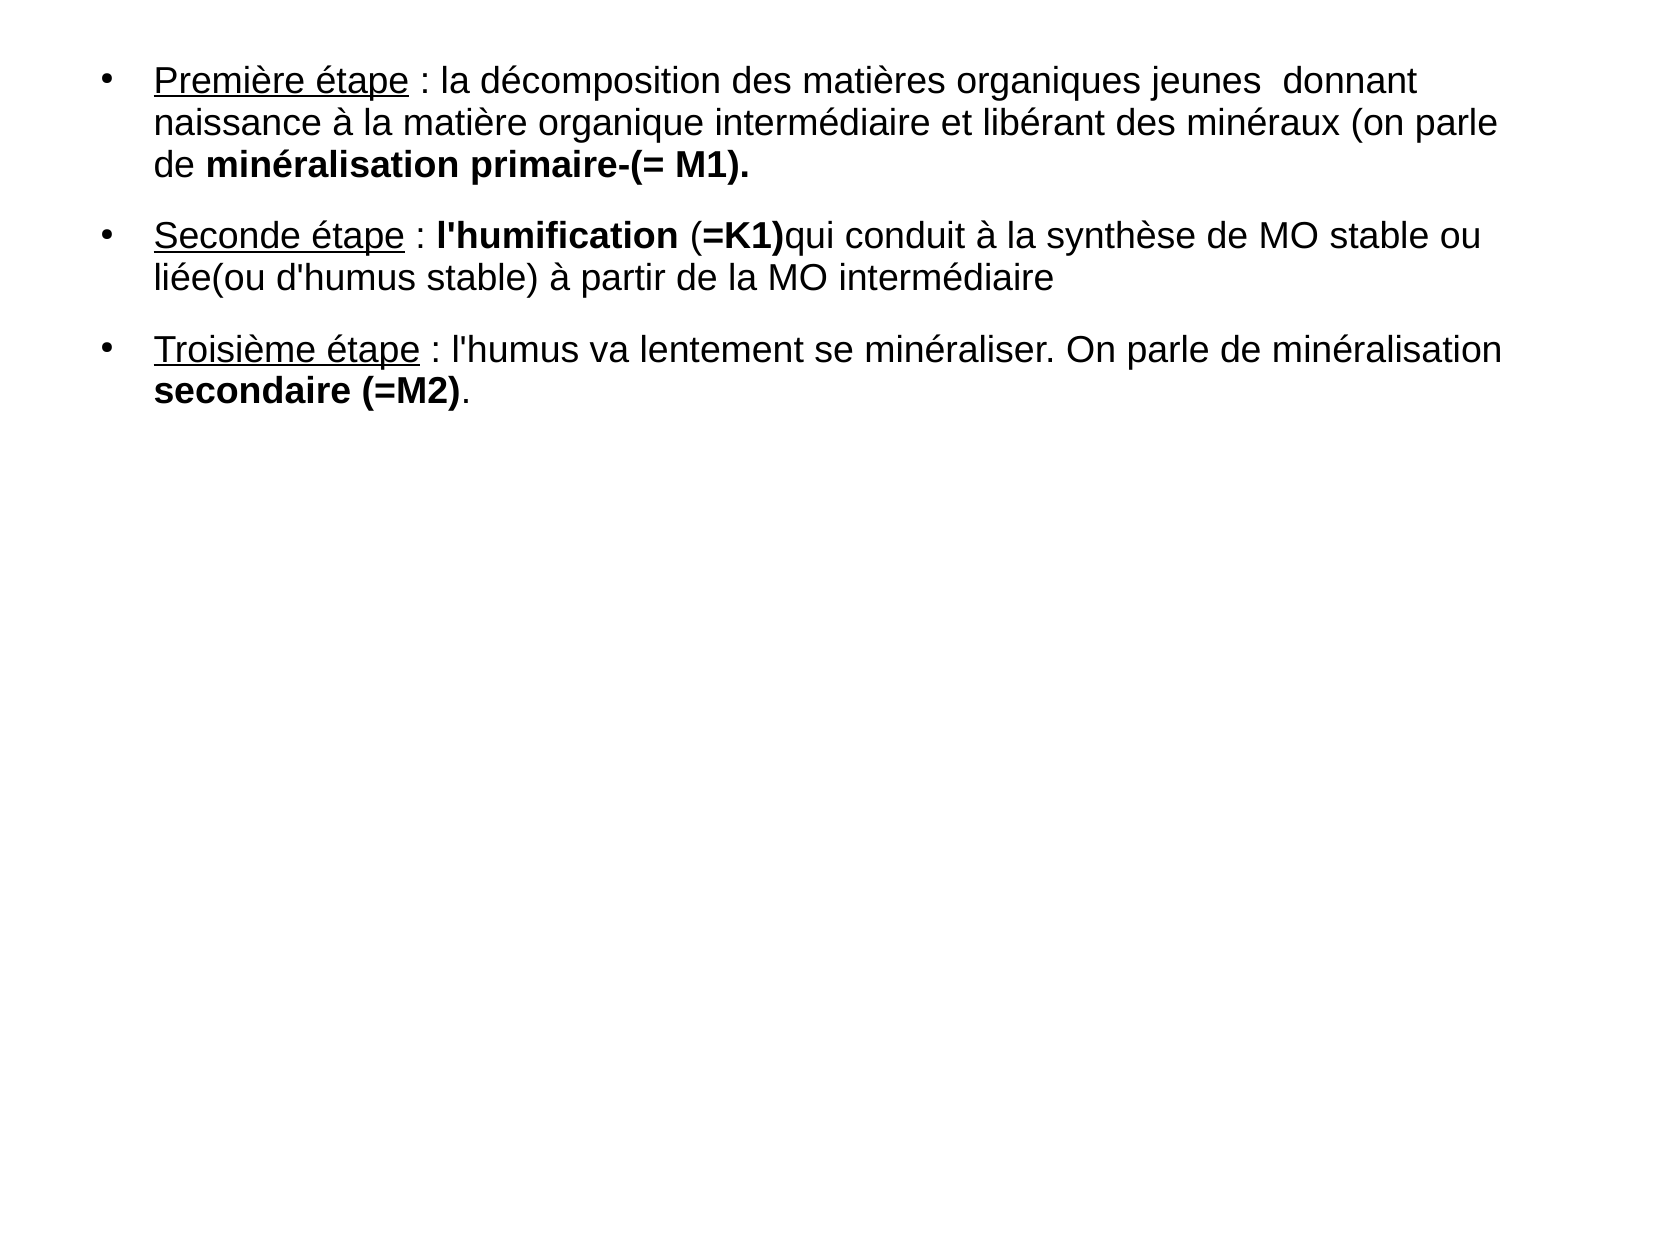

# Première étape : la décomposition des matières organiques jeunes donnant naissance à la matière organique intermédiaire et libérant des minéraux (on parle de minéralisation primaire-(= M1).
Seconde étape : l'humification (=K1)qui conduit à la synthèse de MO stable ou liée(ou d'humus stable) à partir de la MO intermédiaire
Troisième étape : l'humus va lentement se minéraliser. On parle de minéralisation secondaire (=M2).